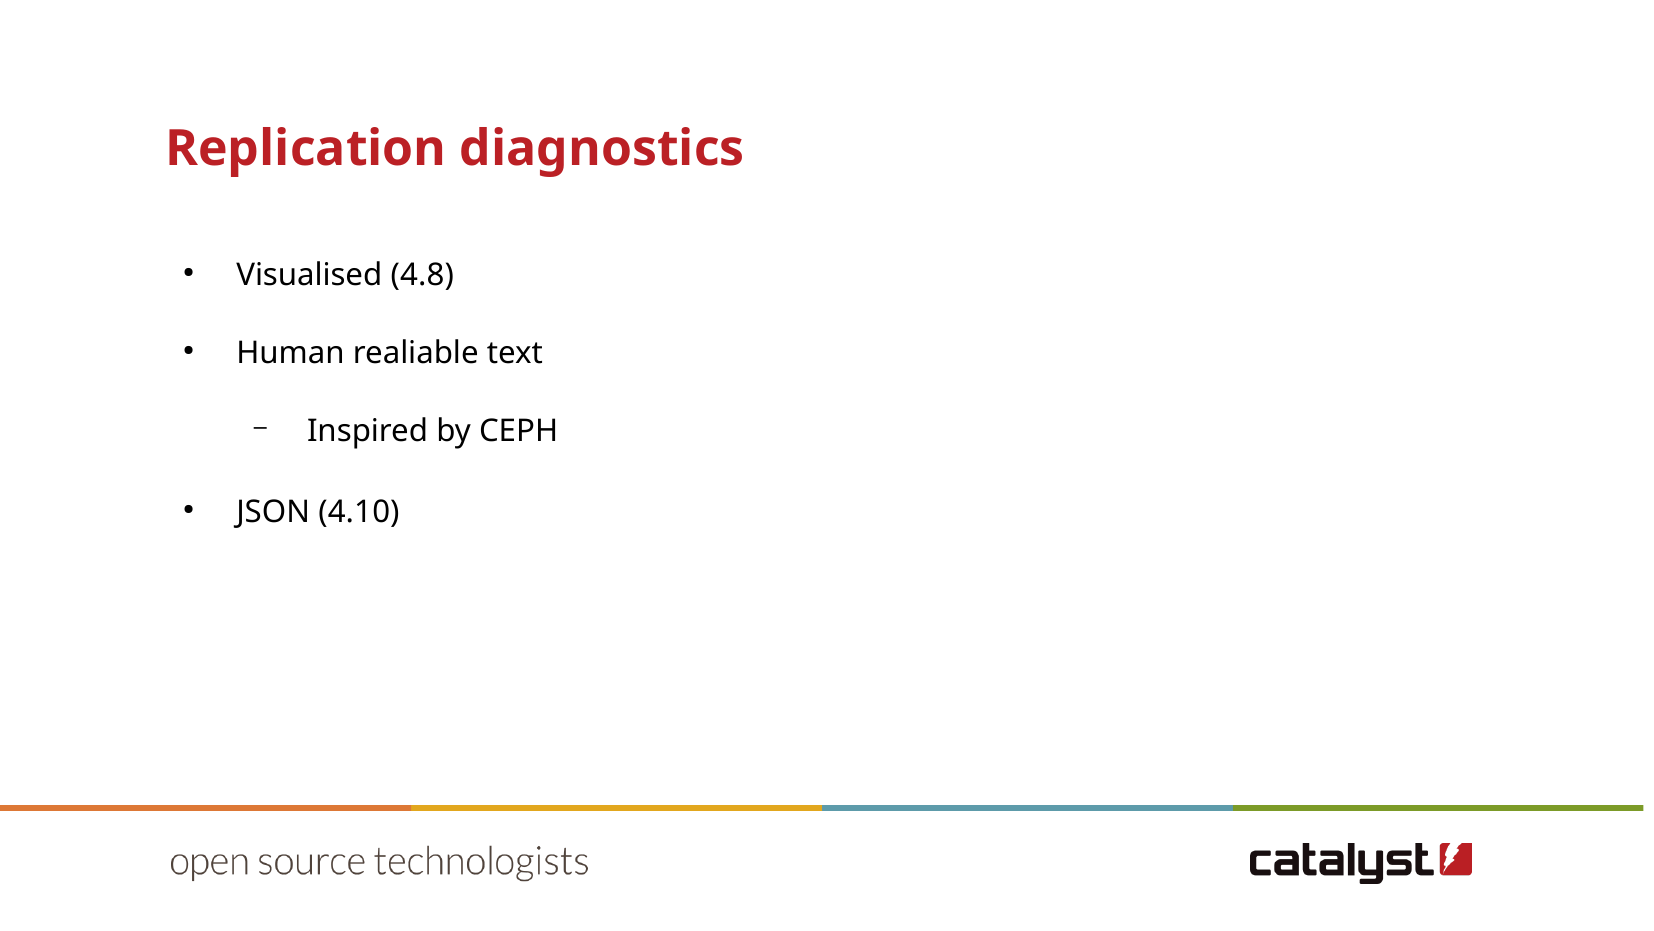

# Replication diagnostics
Visualised (4.8)
Human realiable text
Inspired by CEPH
JSON (4.10)